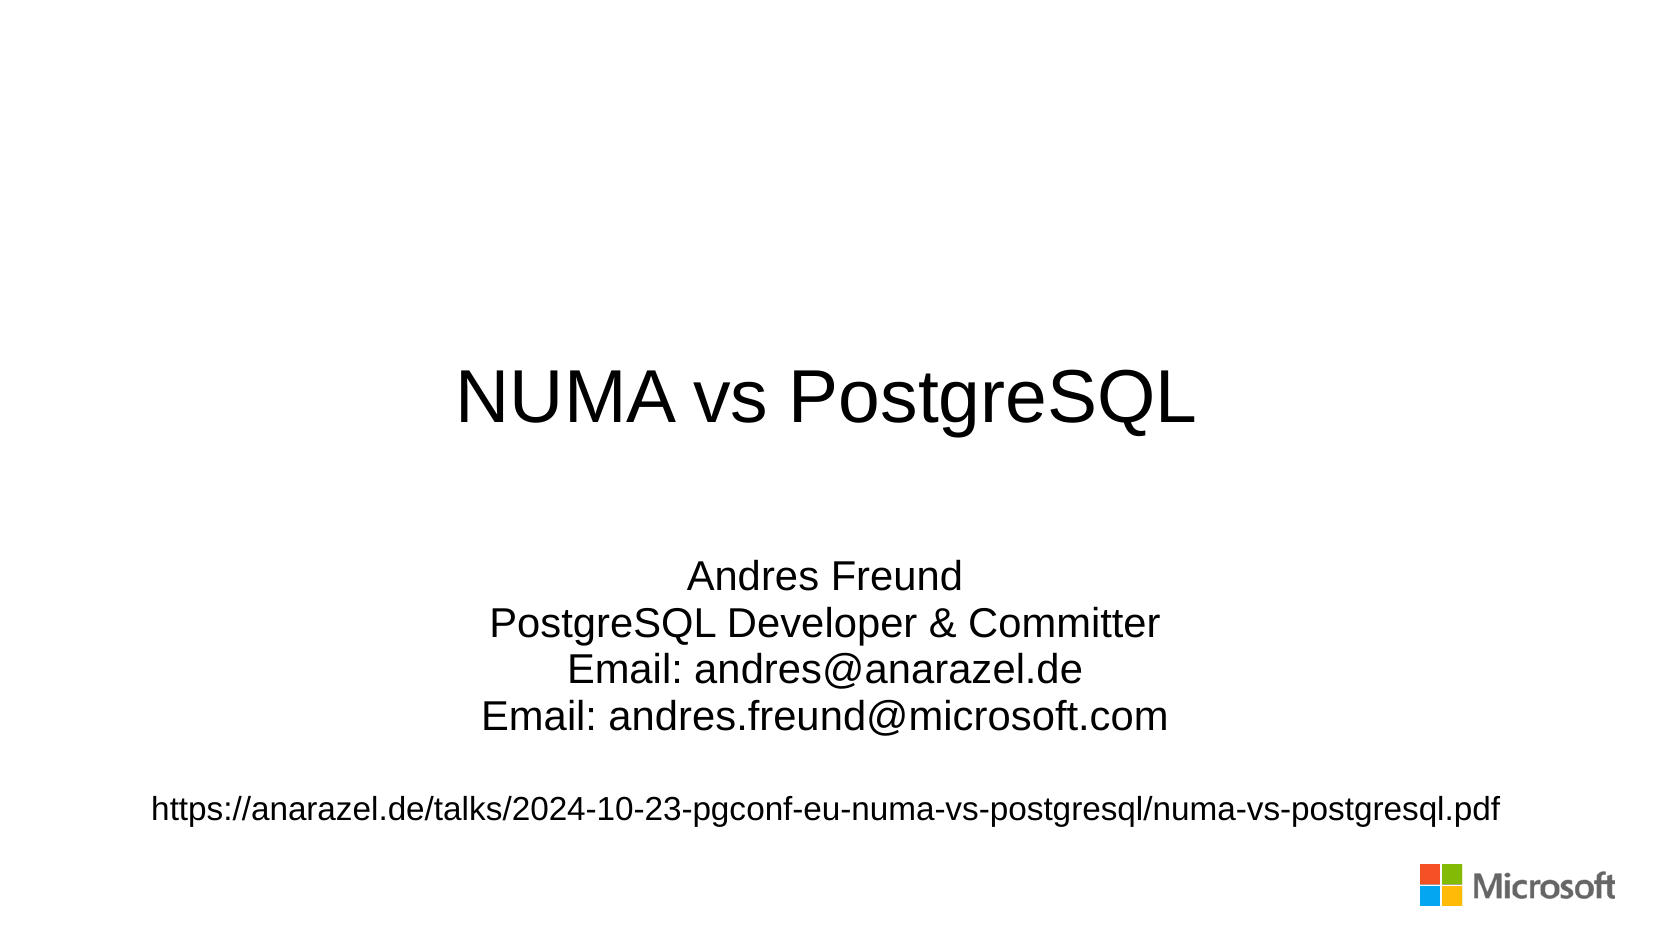

# NUMA vs PostgreSQL
Andres Freund
PostgreSQL Developer & Committer
Email: andres@anarazel.de
Email: andres.freund@microsoft.com
https://anarazel.de/talks/2024-10-23-pgconf-eu-numa-vs-postgresql/numa-vs-postgresql.pdf